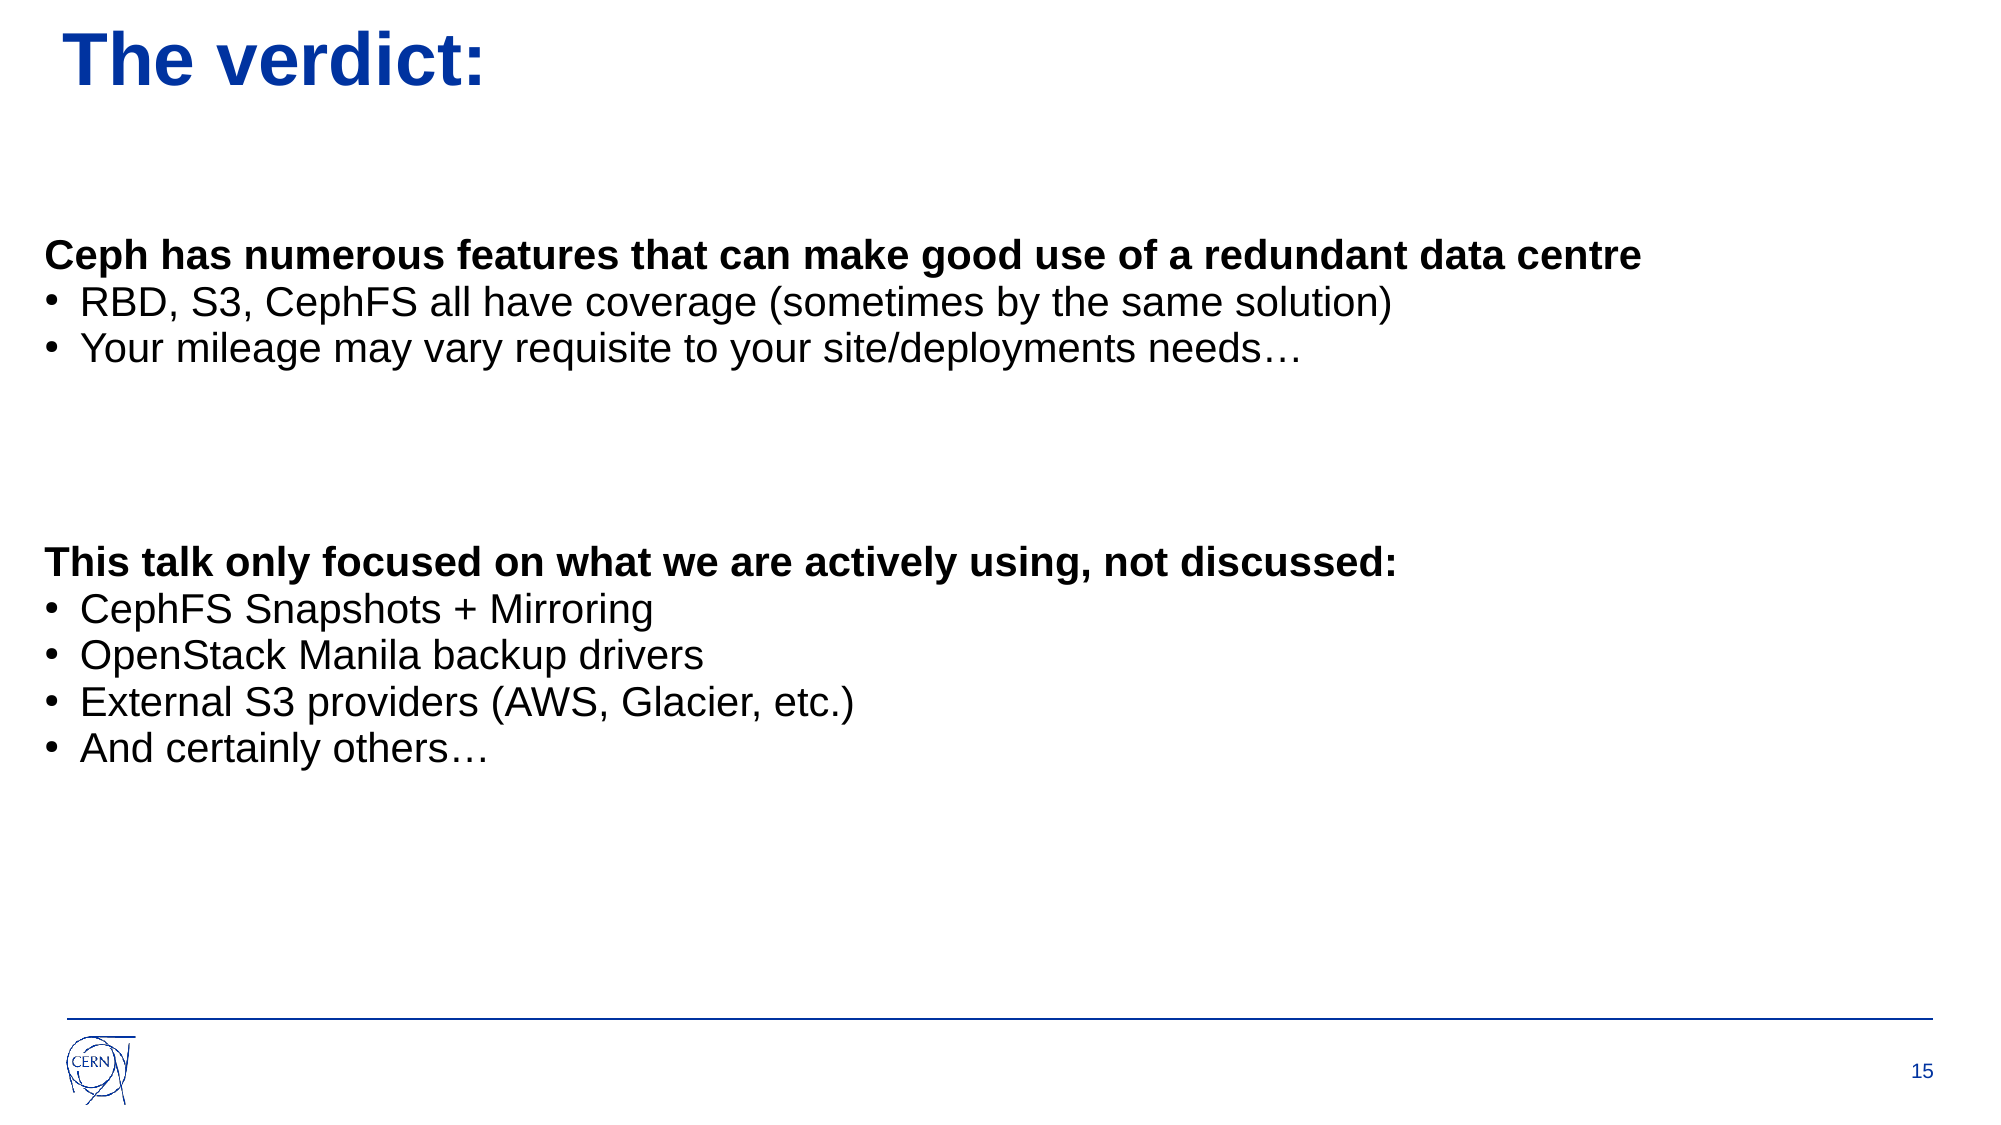

The verdict:
Ceph has numerous features that can make good use of a redundant data centre
RBD, S3, CephFS all have coverage (sometimes by the same solution)
Your mileage may vary requisite to your site/deployments needs…
This talk only focused on what we are actively using, not discussed:
CephFS Snapshots + Mirroring
OpenStack Manila backup drivers
External S3 providers (AWS, Glacier, etc.)
And certainly others…
15